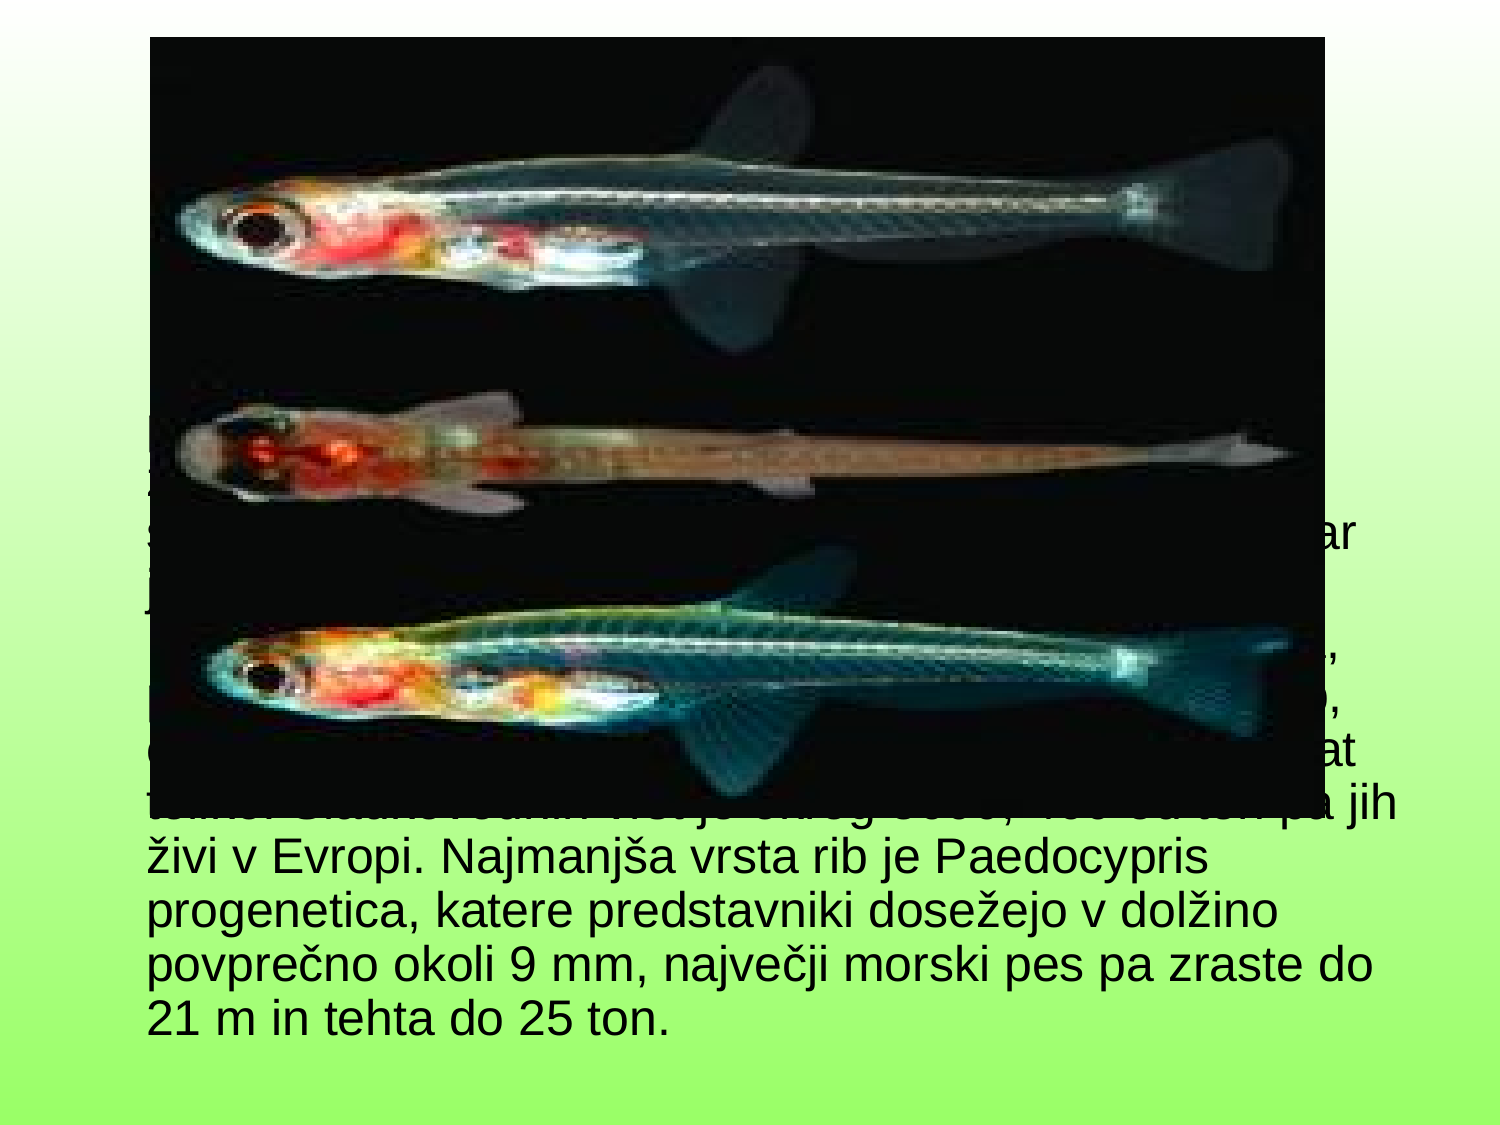

Nekaj osnovnih podatkov
# Ribe so ektotermni ( hladnokrvni ) vretenčarji, ki so prilagojeni na življenje v vodnem okolju, za vse je značilno da dihajo s škrgami. Imajo parne plavuti ter sluzasto kožo z luskami. Njihovo telo je vretenasto, kar jim omogoča odlično premagovanje vodnega upora. Parne plavuti so prsne in trebušne, neparne pa repna, podrepna in hrbtna. Znanih je približno 20.000 vrst rib, čeprav nekateri znanstveniki menijo, da jih je še enkrat toliko. Sladkovodnih vrst je okrog 5000, 400 od teh pa jih živi v Evropi. Najmanjša vrsta rib je Paedocypris progenetica, katere predstavniki dosežejo v dolžino povprečno okoli 9 mm, največji morski pes pa zraste do 21 m in tehta do 25 ton.